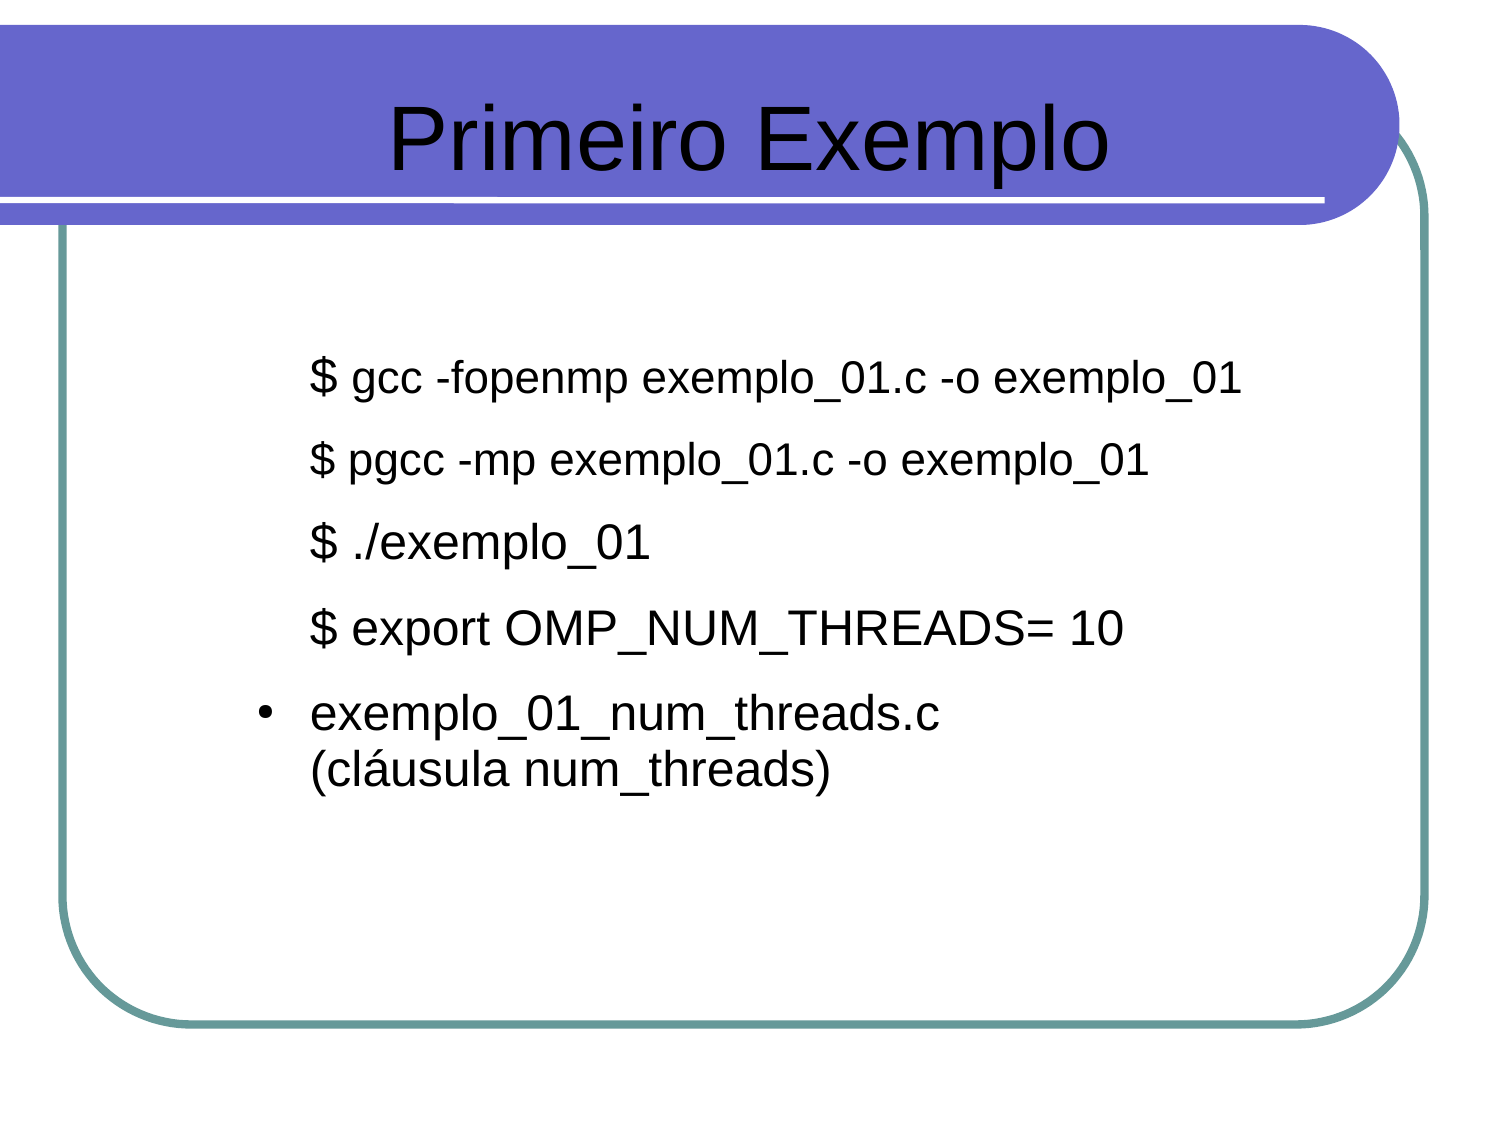

# Primeiro Exemplo
$ gcc -fopenmp exemplo_01.c -o exemplo_01
$ pgcc -mp exemplo_01.c -o exemplo_01
$ ./exemplo_01
$ export OMP_NUM_THREADS= 10
exemplo_01_num_threads.c (cláusula num_threads)